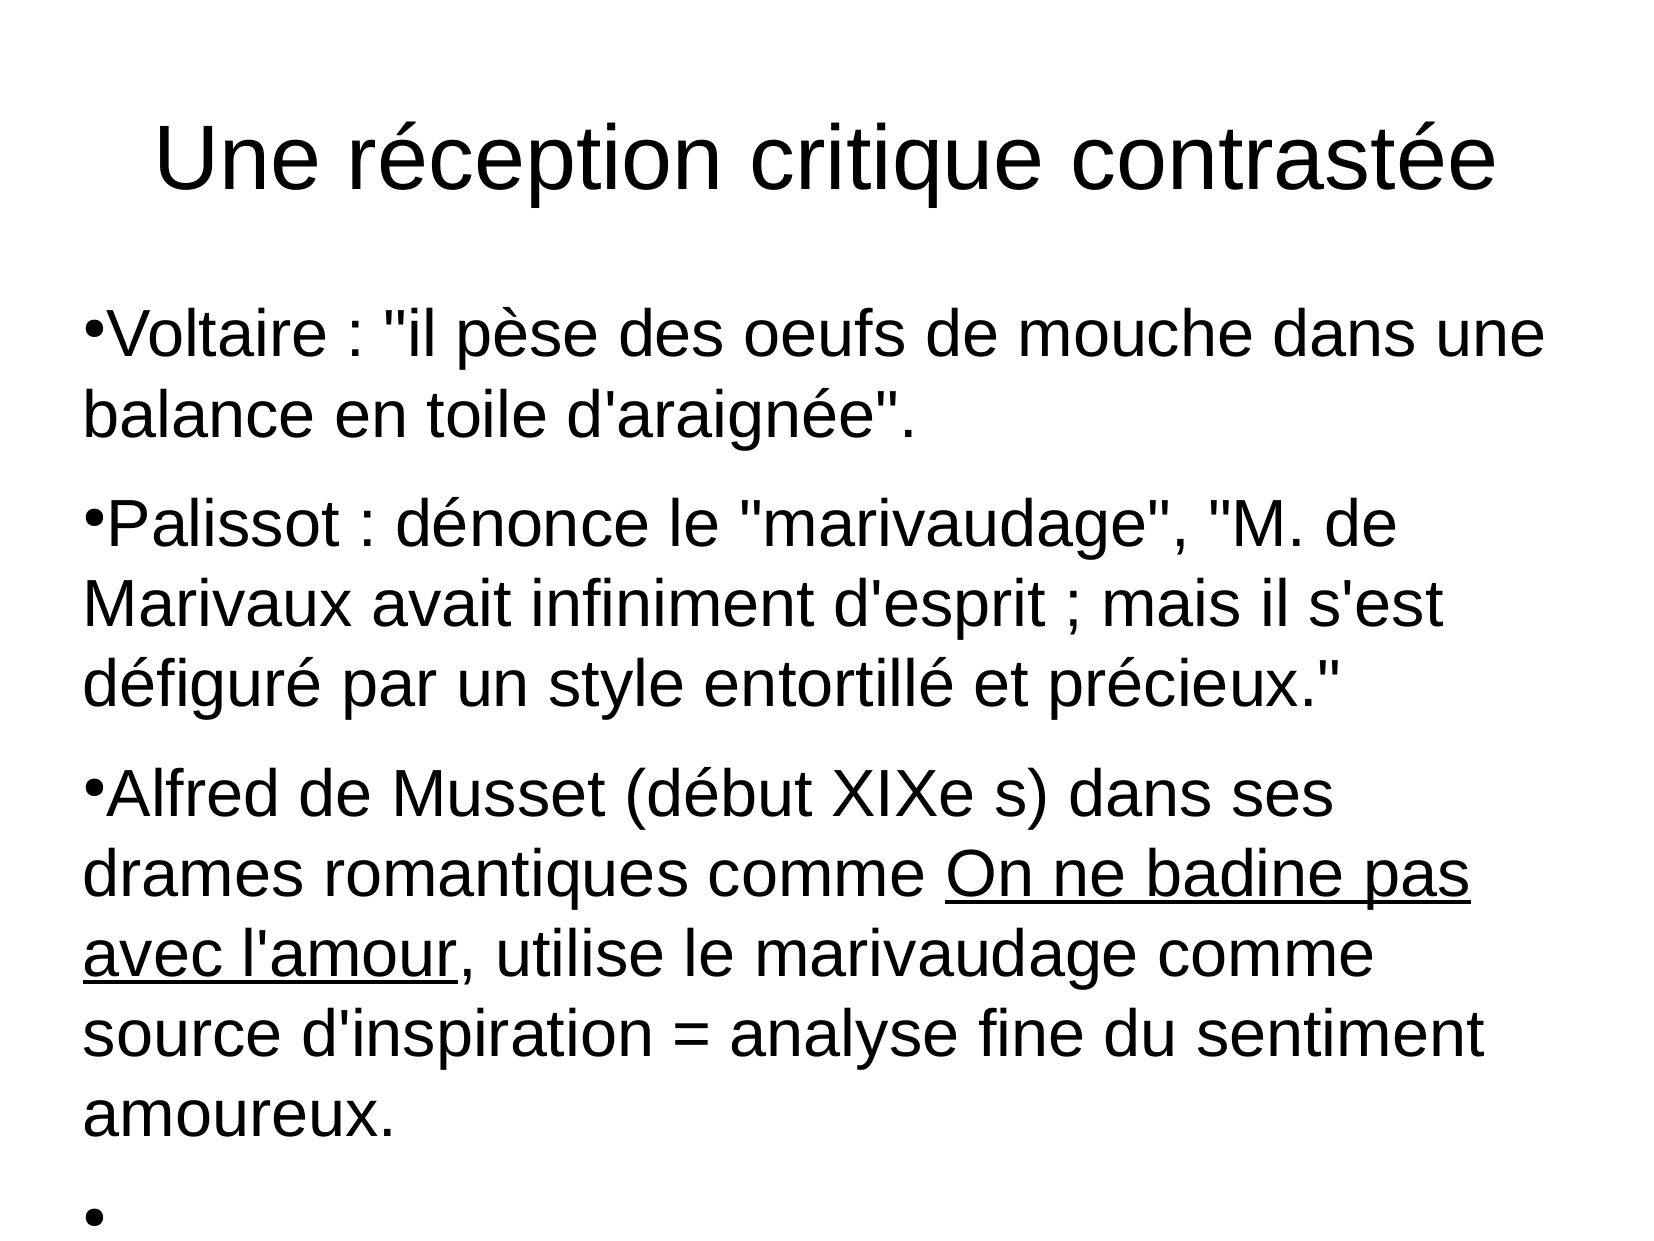

# Une réception critique contrastée
Voltaire : "il pèse des oeufs de mouche dans une balance en toile d'araignée".
Palissot : dénonce le "marivaudage", "M. de Marivaux avait infiniment d'esprit ; mais il s'est défiguré par un style entortillé et précieux."
Alfred de Musset (début XIXe s) dans ses drames romantiques comme On ne badine pas avec l'amour, utilise le marivaudage comme source d'inspiration = analyse fine du sentiment amoureux.